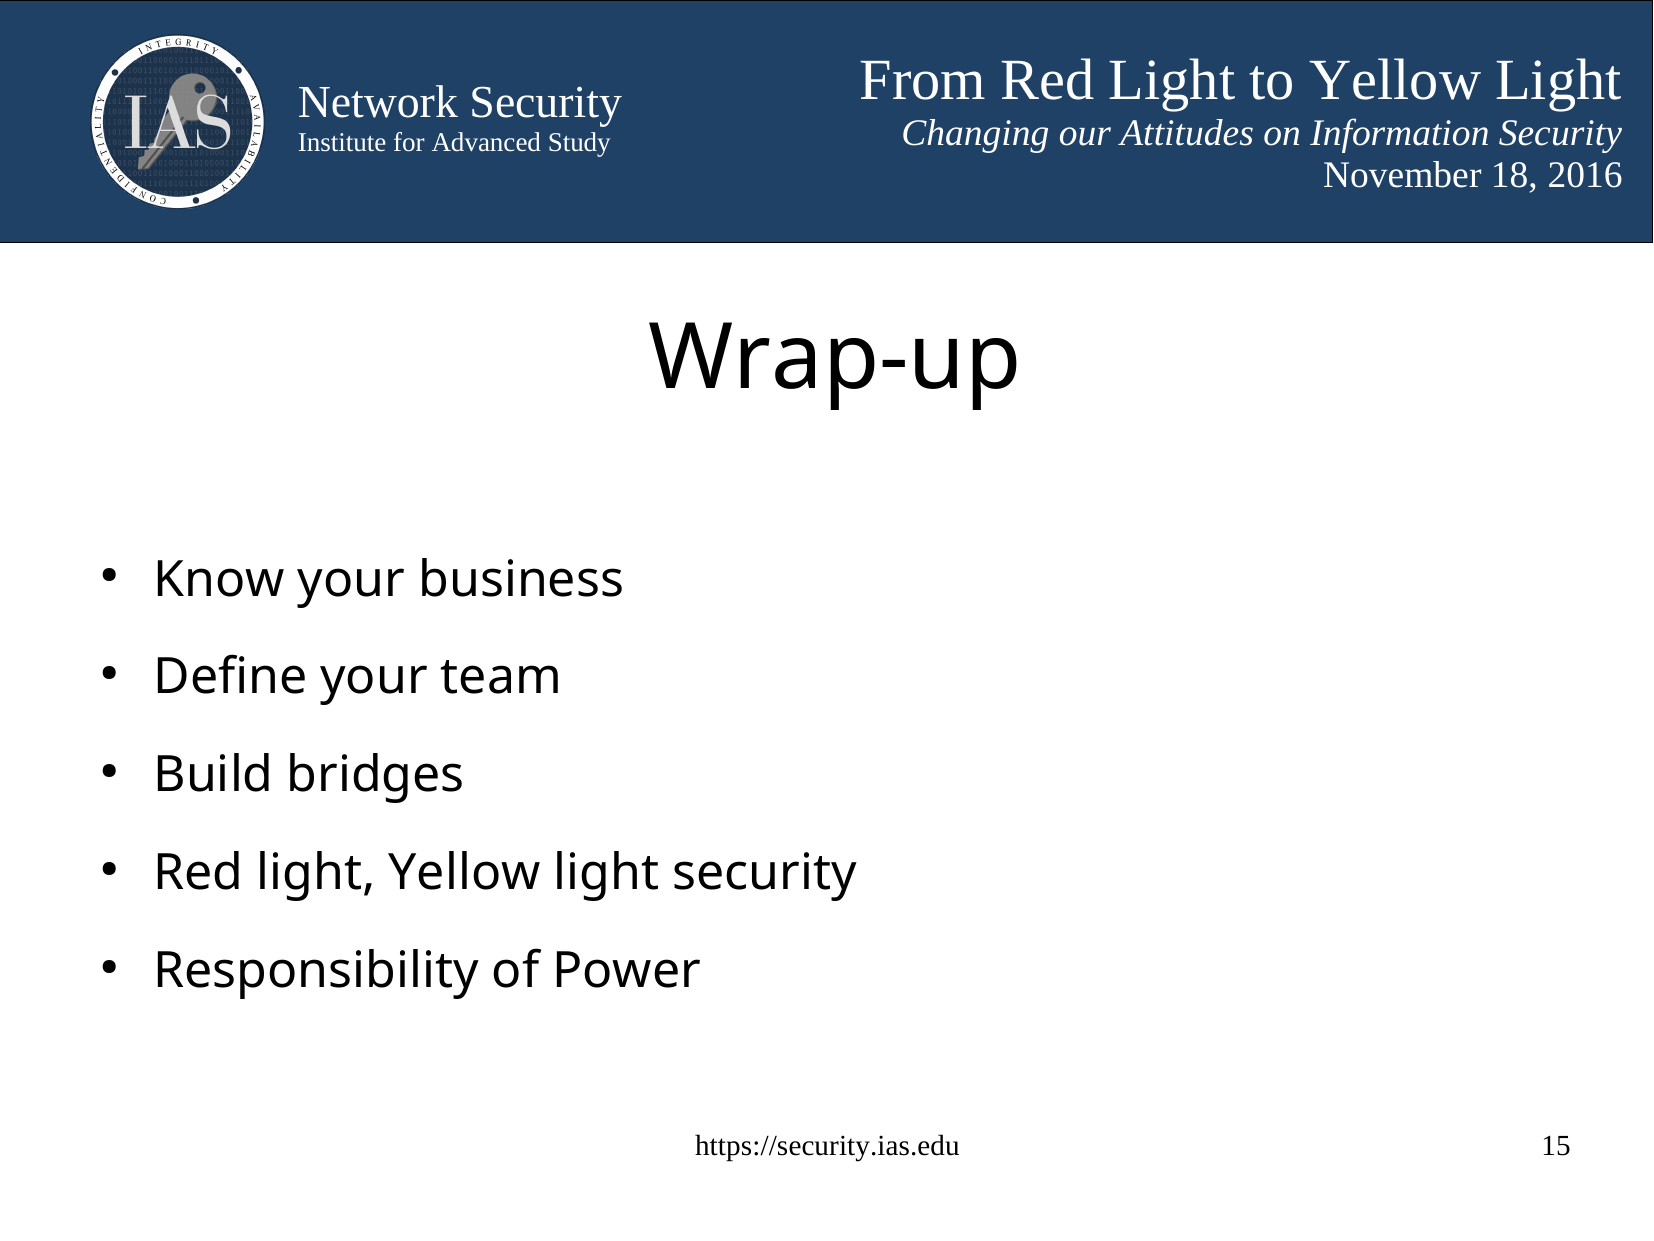

# Wrap-up
Know your business
Define your team
Build bridges
Red light, Yellow light security
Responsibility of Power
15